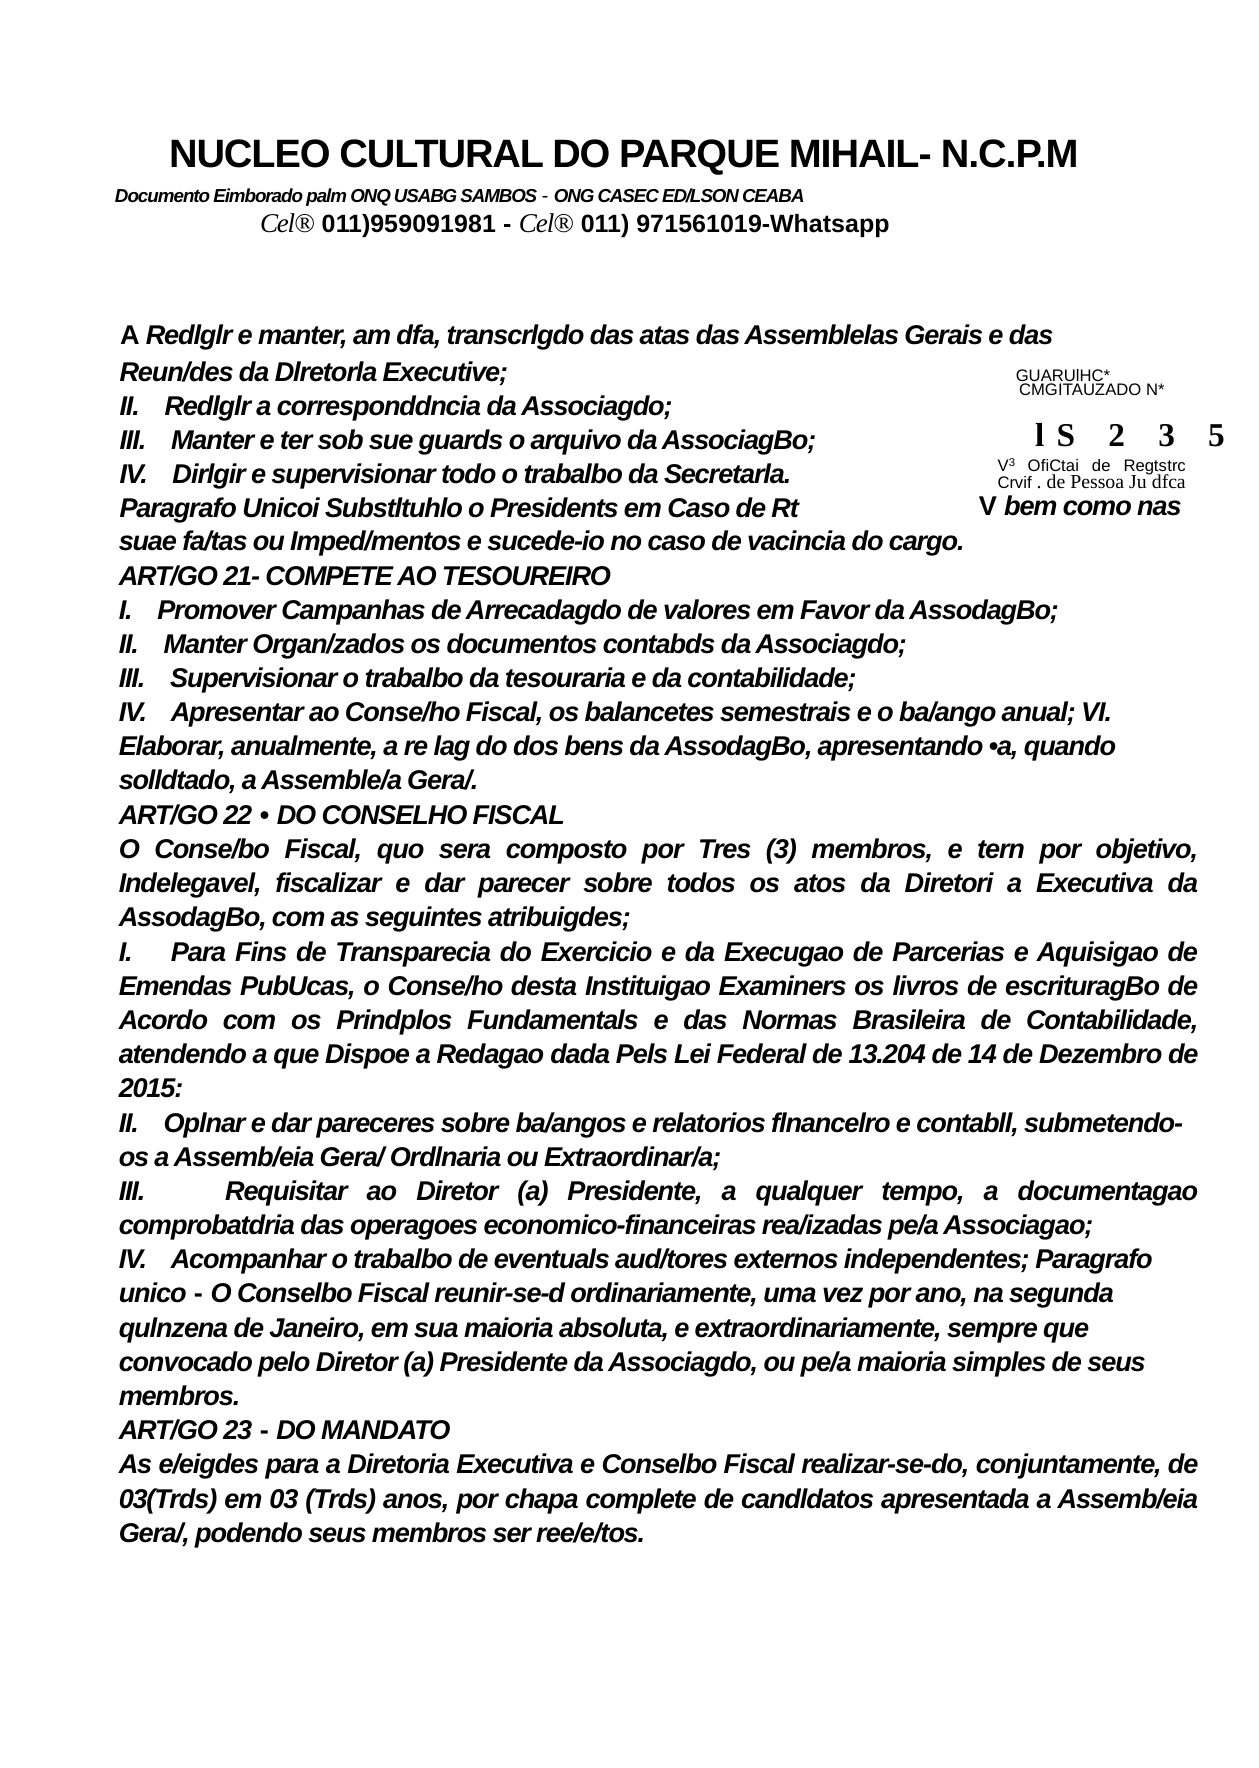

NUCLEO CULTURAL DO PARQUE MIHAIL- N.C.P.M
Documento Eimborado palm ONQ USABG SAMBOS - ONG CASEC ED/LSON CEABA
Cel® 011)959091981 - Cel® 011) 971561019-Whatsapp
A Redlglr e manter, am dfa, transcrlgdo das atas das Assemblelas Gerais e das
Reun/des da Dlretorla Executive;
II. Redlglr a corresponddncia da Associagdo;
III. Manter e ter sob sue guards o arquivo da AssociagBo;
IV. Dirlgir e supervisionar todo o trabalbo da Secretarla.
Paragrafo Unicoi Substltuhlo o Presidents em Caso de Rt
GUARUlHC*
cmgitauzado N*
lS 2 3 5 2
V3 OfiCtai de Regtstrc Crvif . de Pessoa Ju dfca
V bem como nas
suae fa/tas ou Imped/mentos e sucede-io no caso de vacincia do cargo.
ART/GO 21- COMPETE AO TESOUREIRO
I. Promover Campanhas de Arrecadagdo de valores em Favor da AssodagBo;
II. Manter Organ/zados os documentos contabds da Associagdo;
III. Supervisionar o trabalbo da tesouraria e da contabilidade;
IV. Apresentar ao Conse/ho Fiscal, os balancetes semestrais e o ba/ango anual; VI. Elaborar, anualmente, a re lag do dos bens da AssodagBo, apresentando •a, quando solldtado, a Assemble/a Gera/.
ART/GO 22 • DO CONSELHO FISCAL
O Conse/bo Fiscal, quo sera composto por Tres (3) membros, e tern por objetivo, Indelegavel, fiscalizar e dar parecer sobre todos os atos da Diretori a Executiva da AssodagBo, com as seguintes atribuigdes;
I. Para Fins de Transparecia do Exercicio e da Execugao de Parcerias e Aquisigao de Emendas PubUcas, o Conse/ho desta Instituigao Examiners os livros de escrituragBo de Acordo com os Prindplos Fundamentals e das Normas Brasileira de Contabilidade, atendendo a que Dispoe a Redagao dada Pels Lei Federal de 13.204 de 14 de Dezembro de 2015:
II. Oplnar e dar pareceres sobre ba/angos e relatorios flnancelro e contabll, submetendo-os a Assemb/eia Gera/ Ordlnaria ou Extraordinar/a;
III. Requisitar ao Diretor (a) Presidente, a qualquer tempo, a documentagao comprobatdria das operagoes economico-financeiras rea/izadas pe/a Associagao;
IV. Acompanhar o trabalbo de eventuals aud/tores externos independentes; Paragrafo unico - O Conselbo Fiscal reunir-se-d ordinariamente, uma vez por ano, na segunda qulnzena de Janeiro, em sua maioria absoluta, e extraordinariamente, sempre que convocado pelo Diretor (a) Presidente da Associagdo, ou pe/a maioria simples de seus membros.
ART/GO 23 - DO MANDATO
As e/eigdes para a Diretoria Executiva e Conselbo Fiscal realizar-se-do, conjuntamente, de 03(Trds) em 03 (Trds) anos, por chapa complete de candldatos apresentada a Assemb/eia Gera/, podendo seus membros ser ree/e/tos.